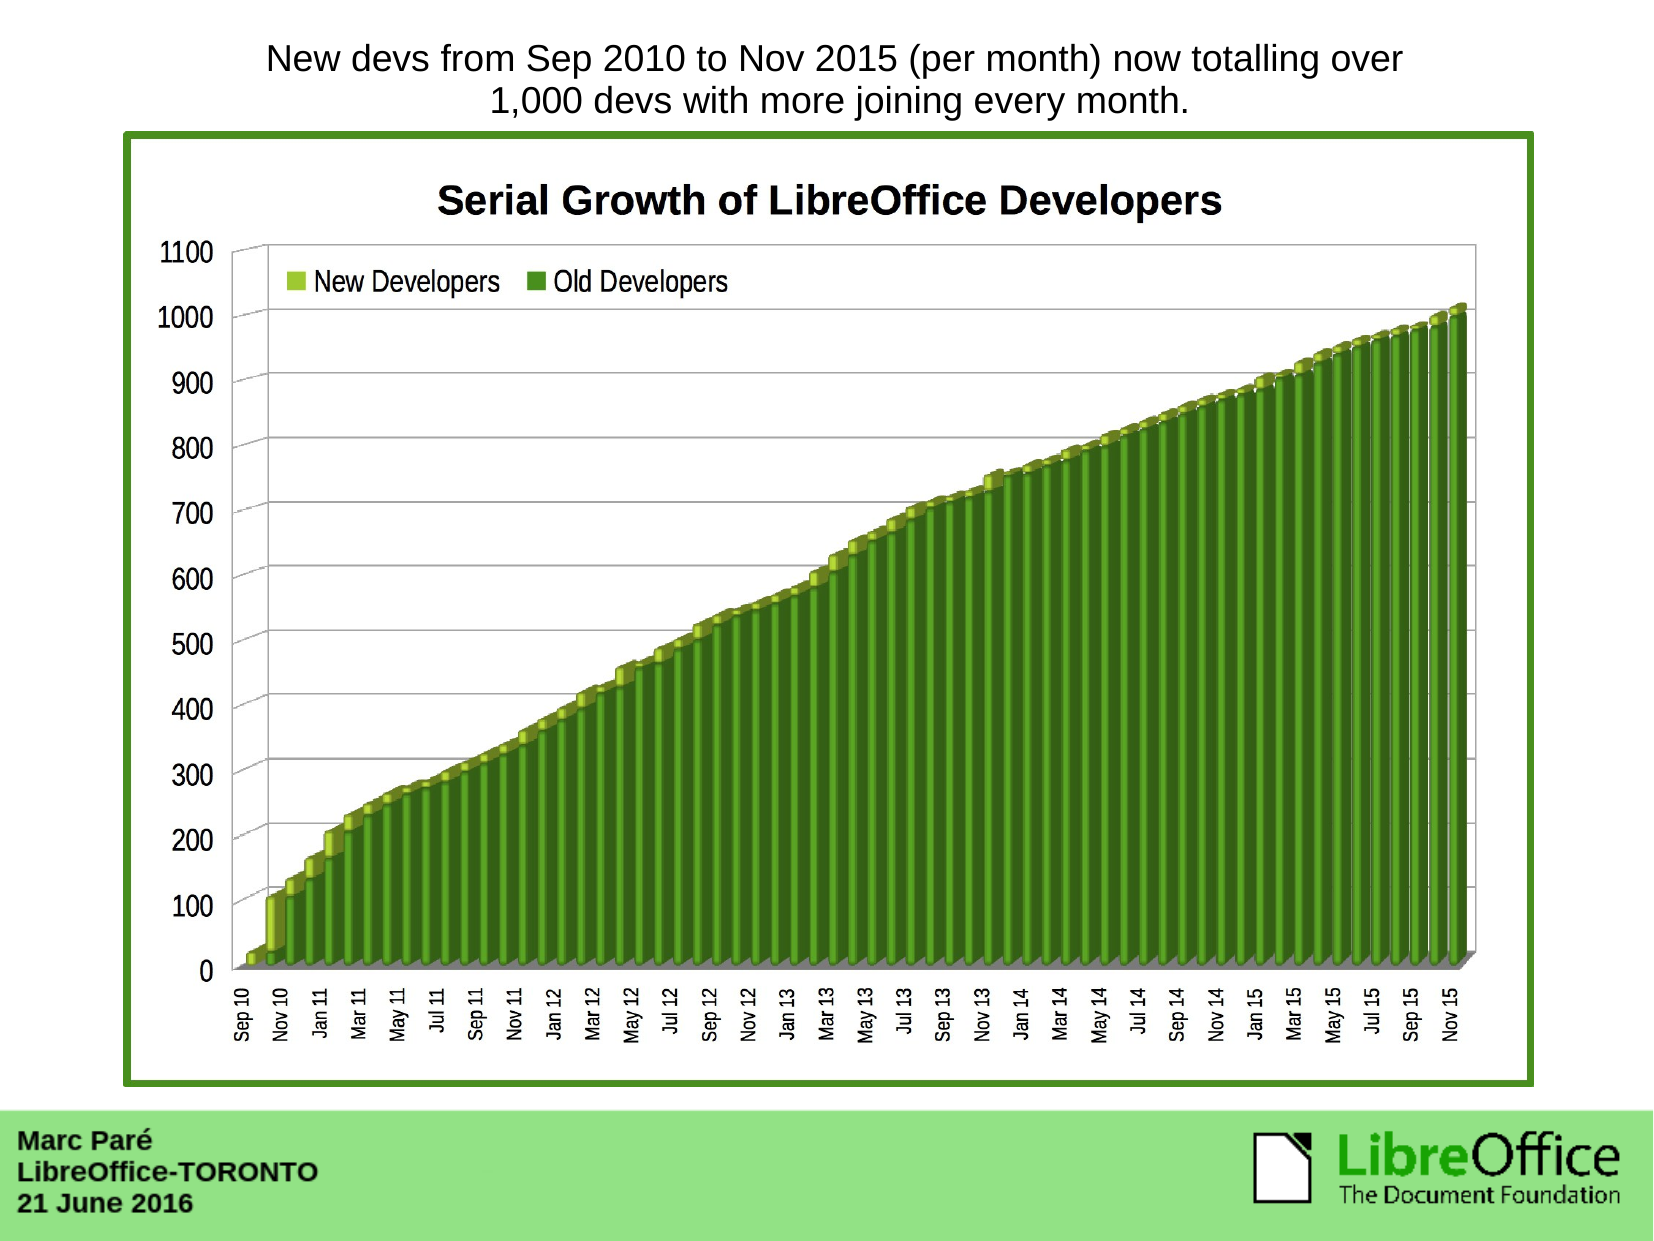

New devs from Sep 2010 to Nov 2015 (per month) now totalling over
1,000 devs with more joining every month.